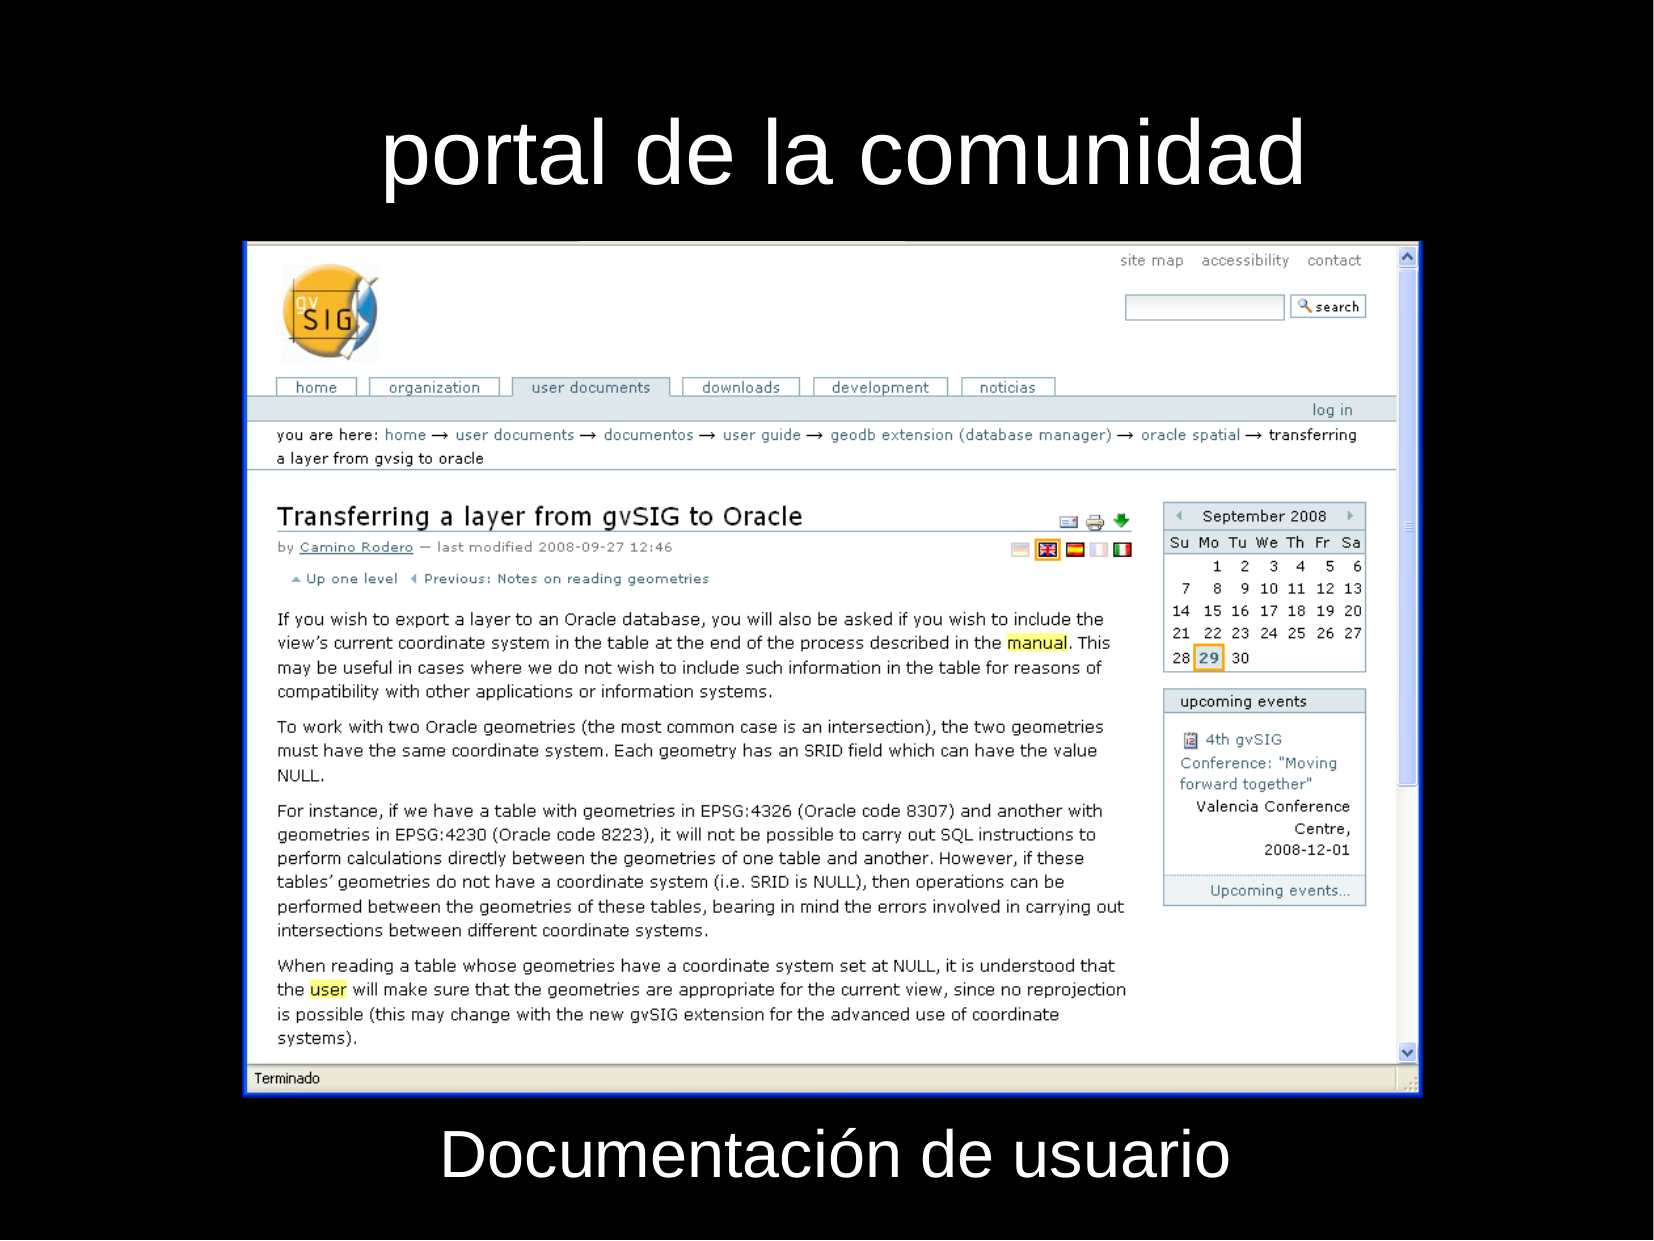

# portal de la comunidad
Documentación de usuario